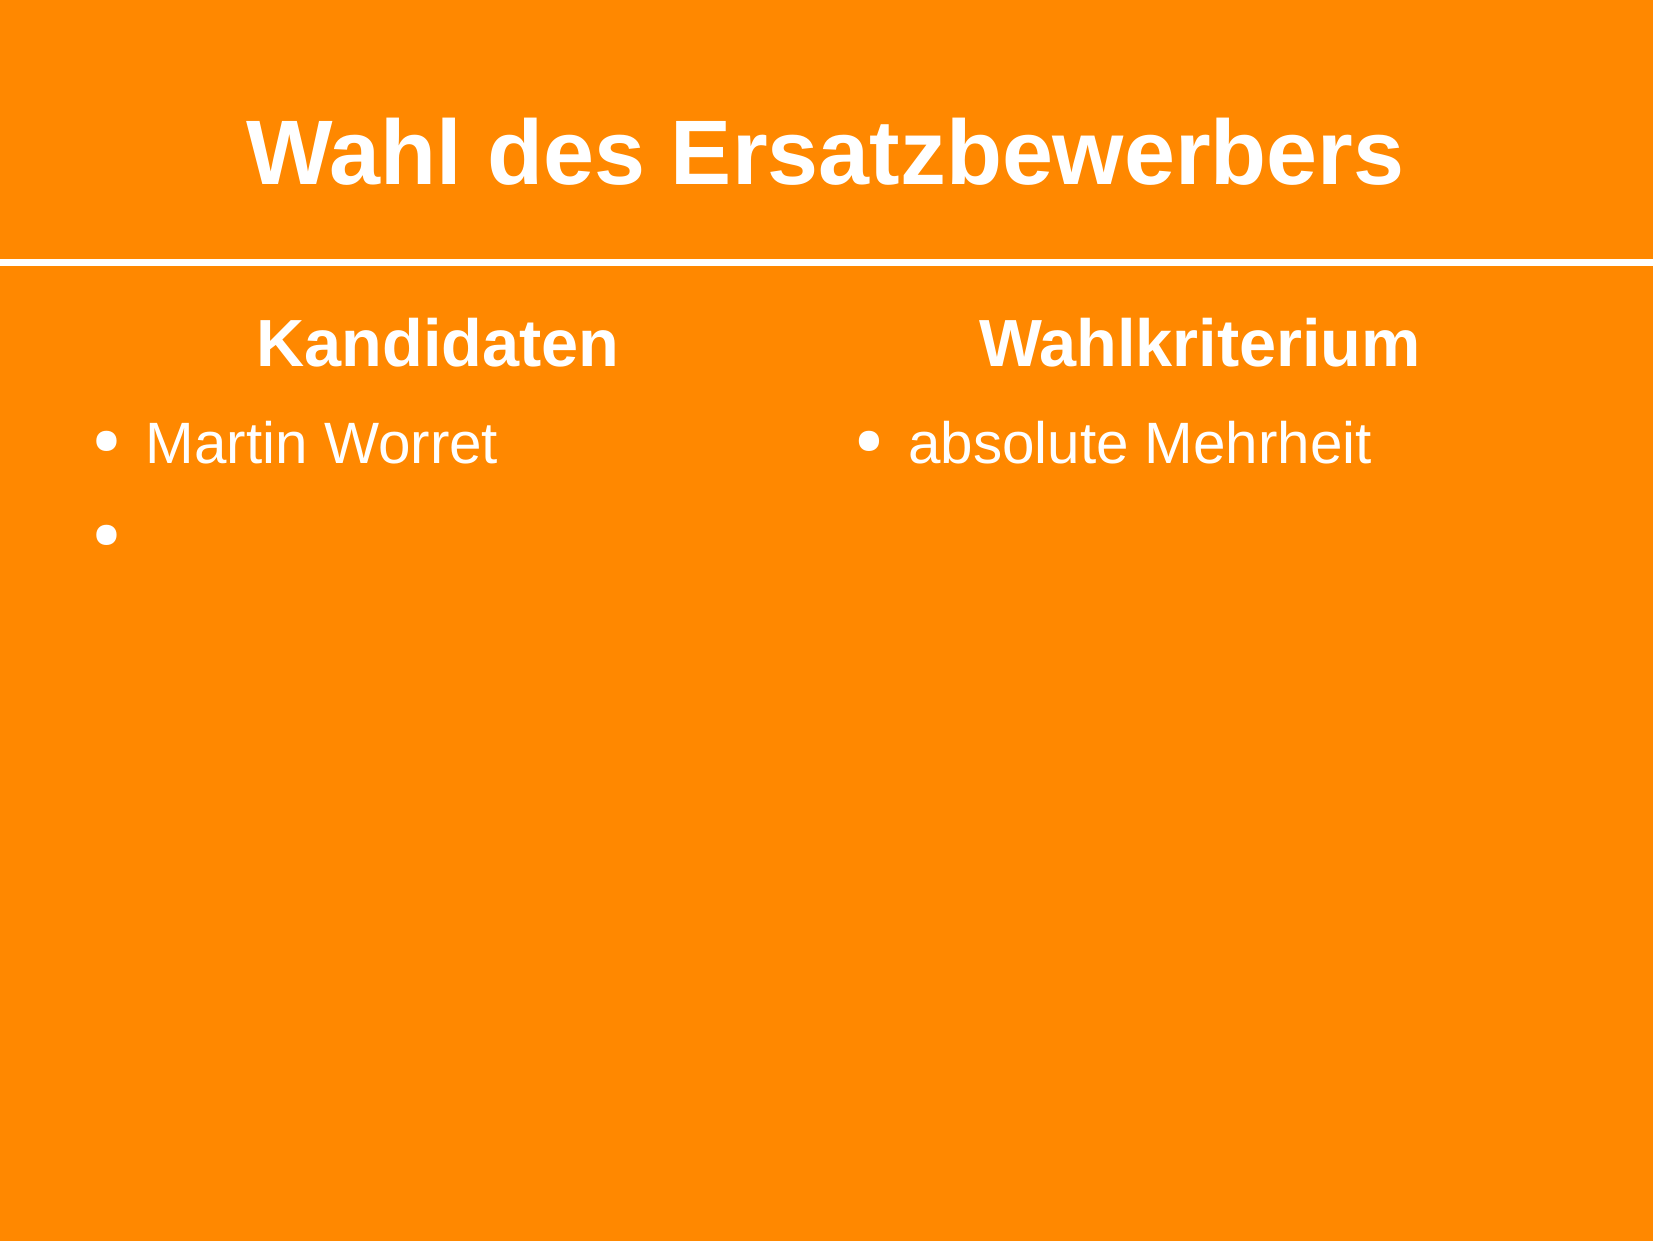

# Wahl des Ersatzbewerbers
Kandidaten
Martin Worret
Wahlkriterium
absolute Mehrheit